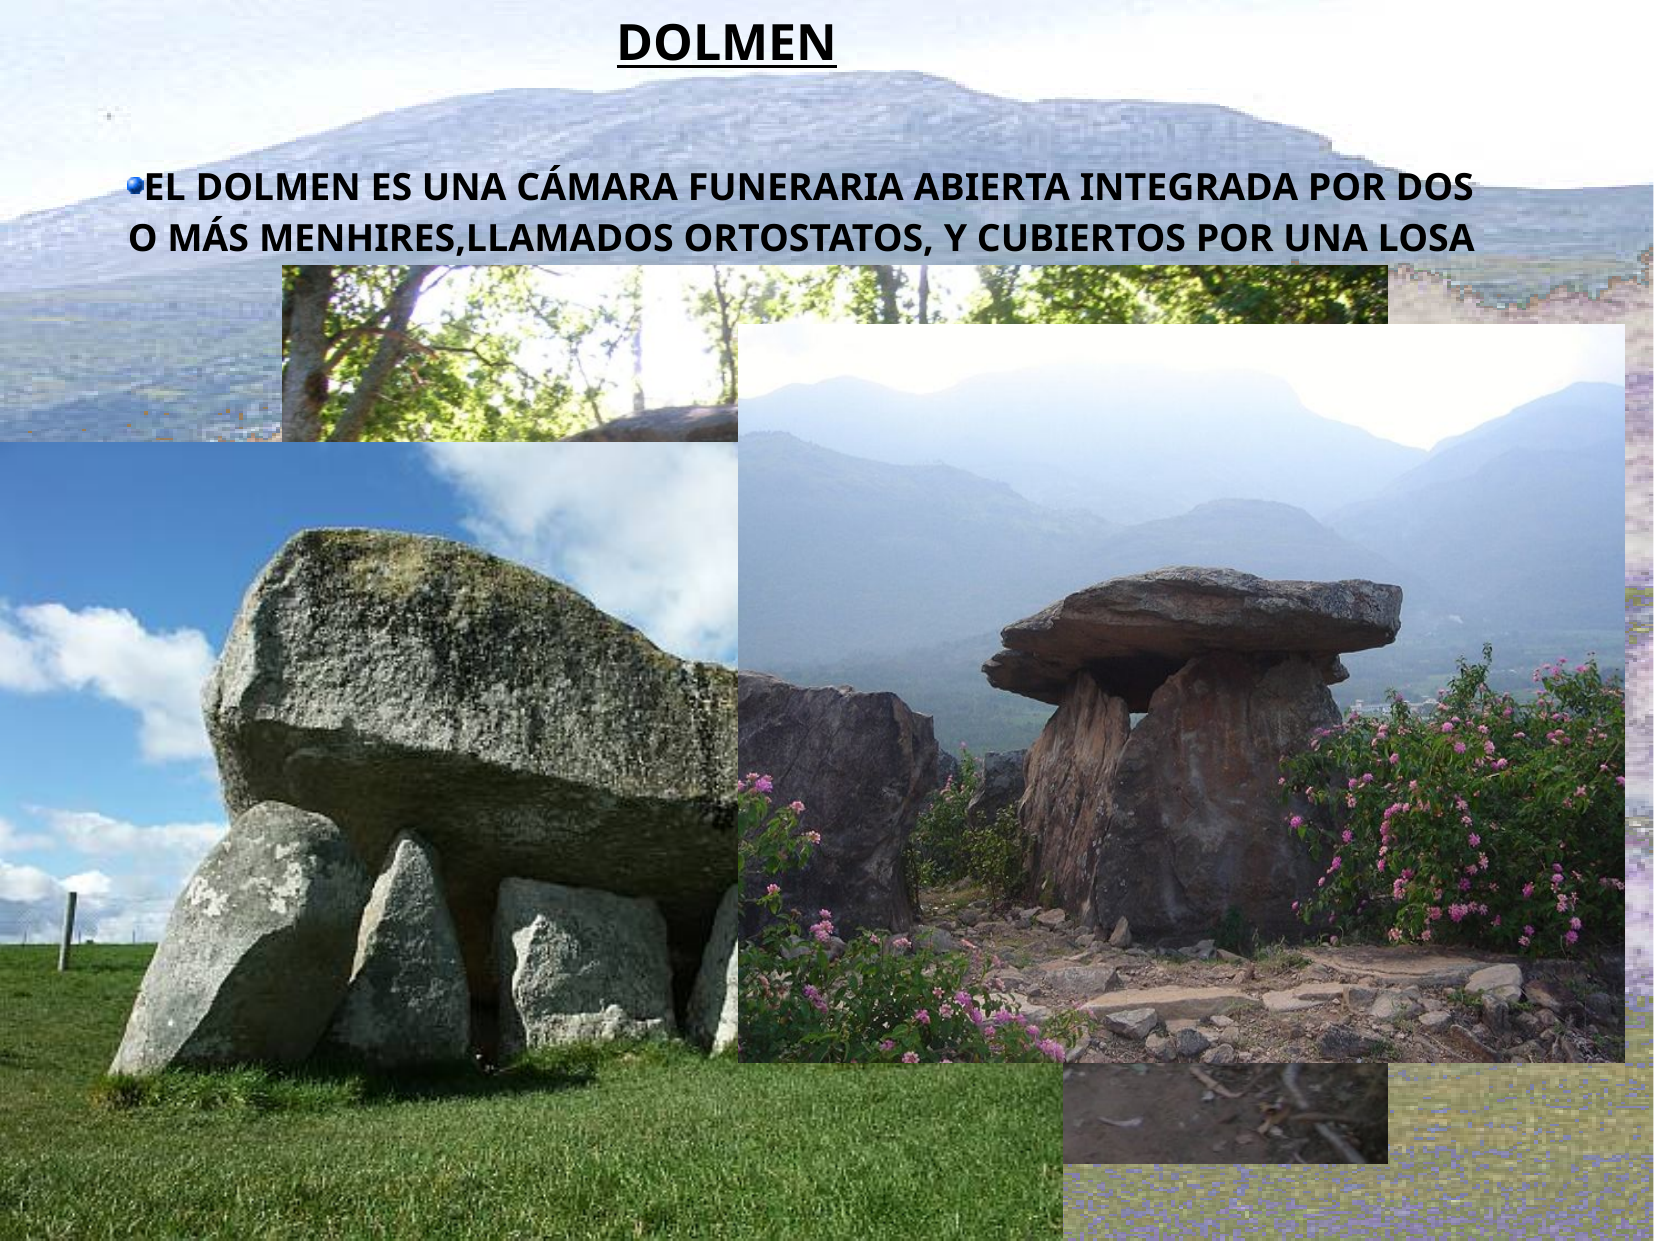

DOLMEN
EL DOLMEN ES UNA CÁMARA FUNERARIA ABIERTA INTEGRADA POR DOS
O MÁS MENHIRES,LLAMADOS ORTOSTATOS, Y CUBIERTOS POR UNA LOSA